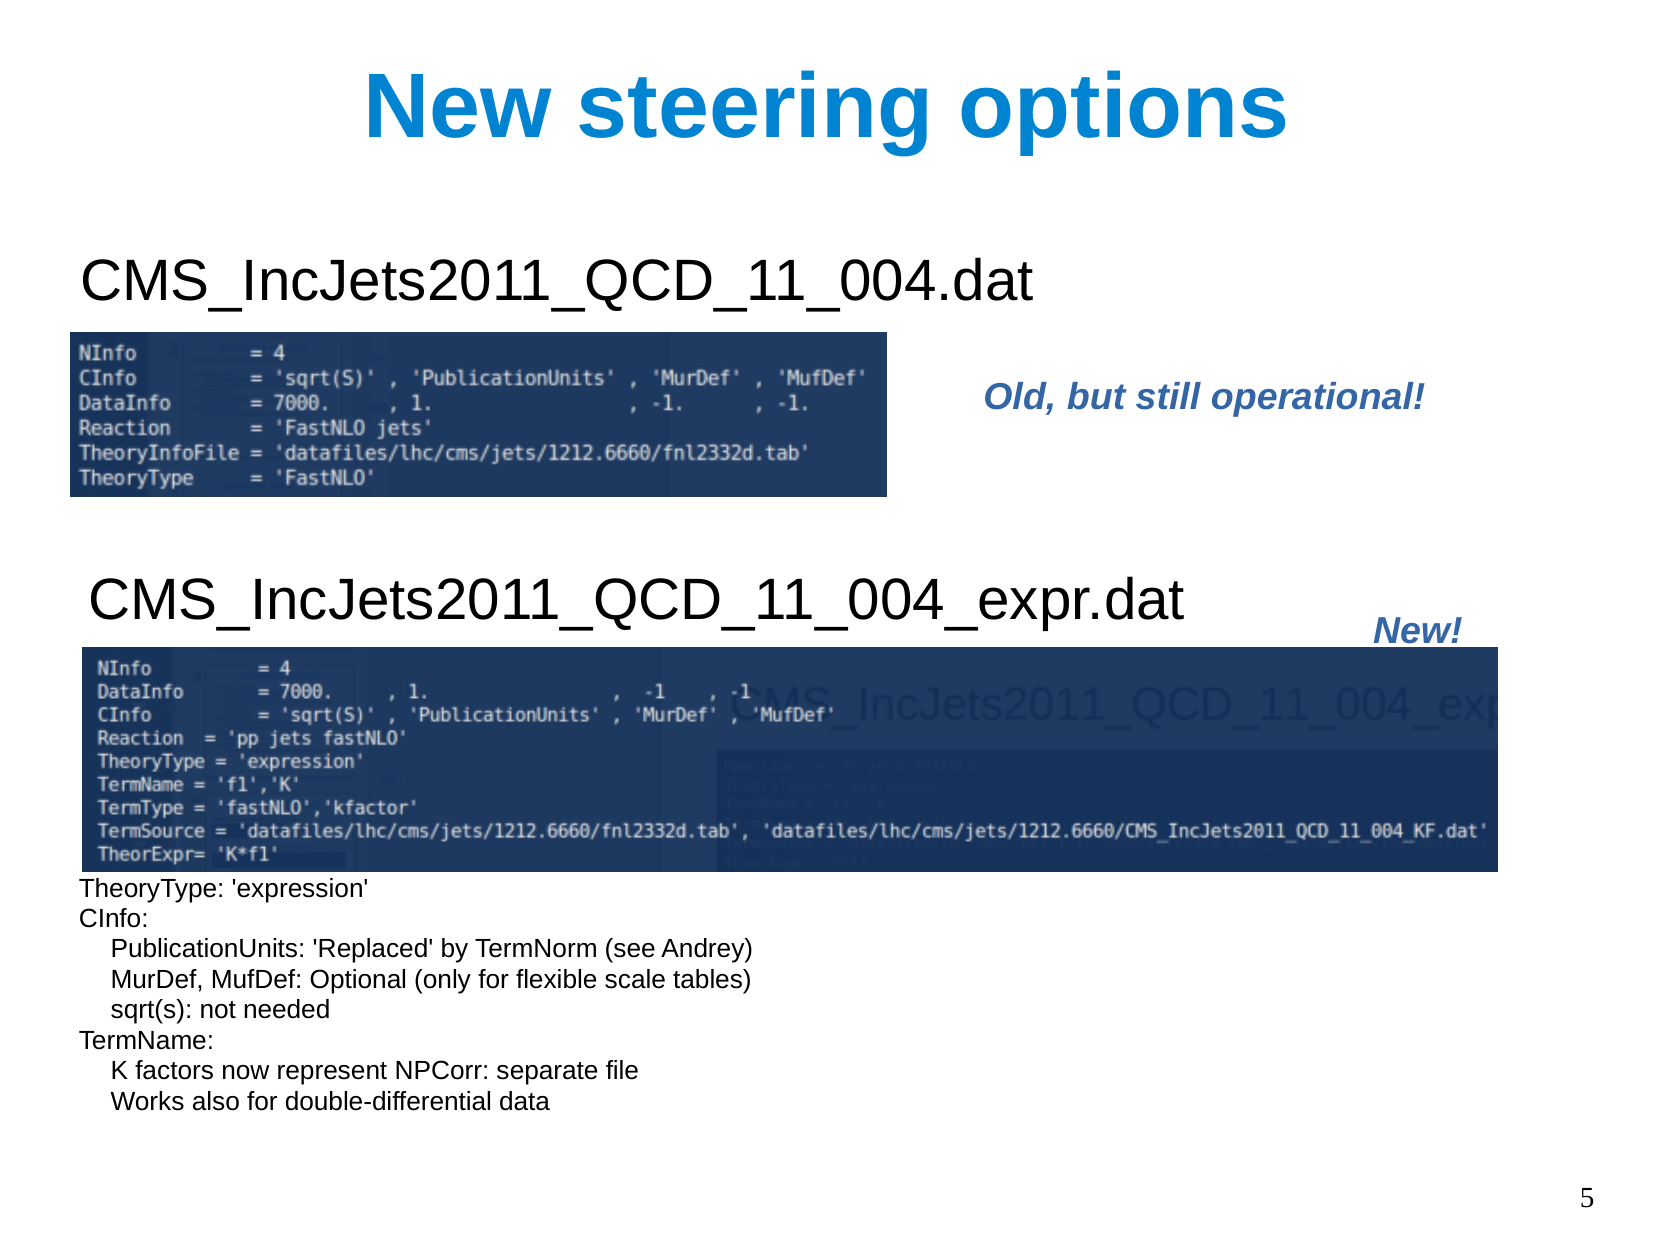

# New steering options
CMS_IncJets2011_QCD_11_004.dat
Old, but still operational!
CMS_IncJets2011_QCD_11_004_expr.dat
New!
TheoryType: 'expression'
CInfo:
PublicationUnits: 'Replaced' by TermNorm (see Andrey)
MurDef, MufDef: Optional (only for flexible scale tables)
sqrt(s): not needed
TermName:
K factors now represent NPCorr: separate file
Works also for double-differential data
5